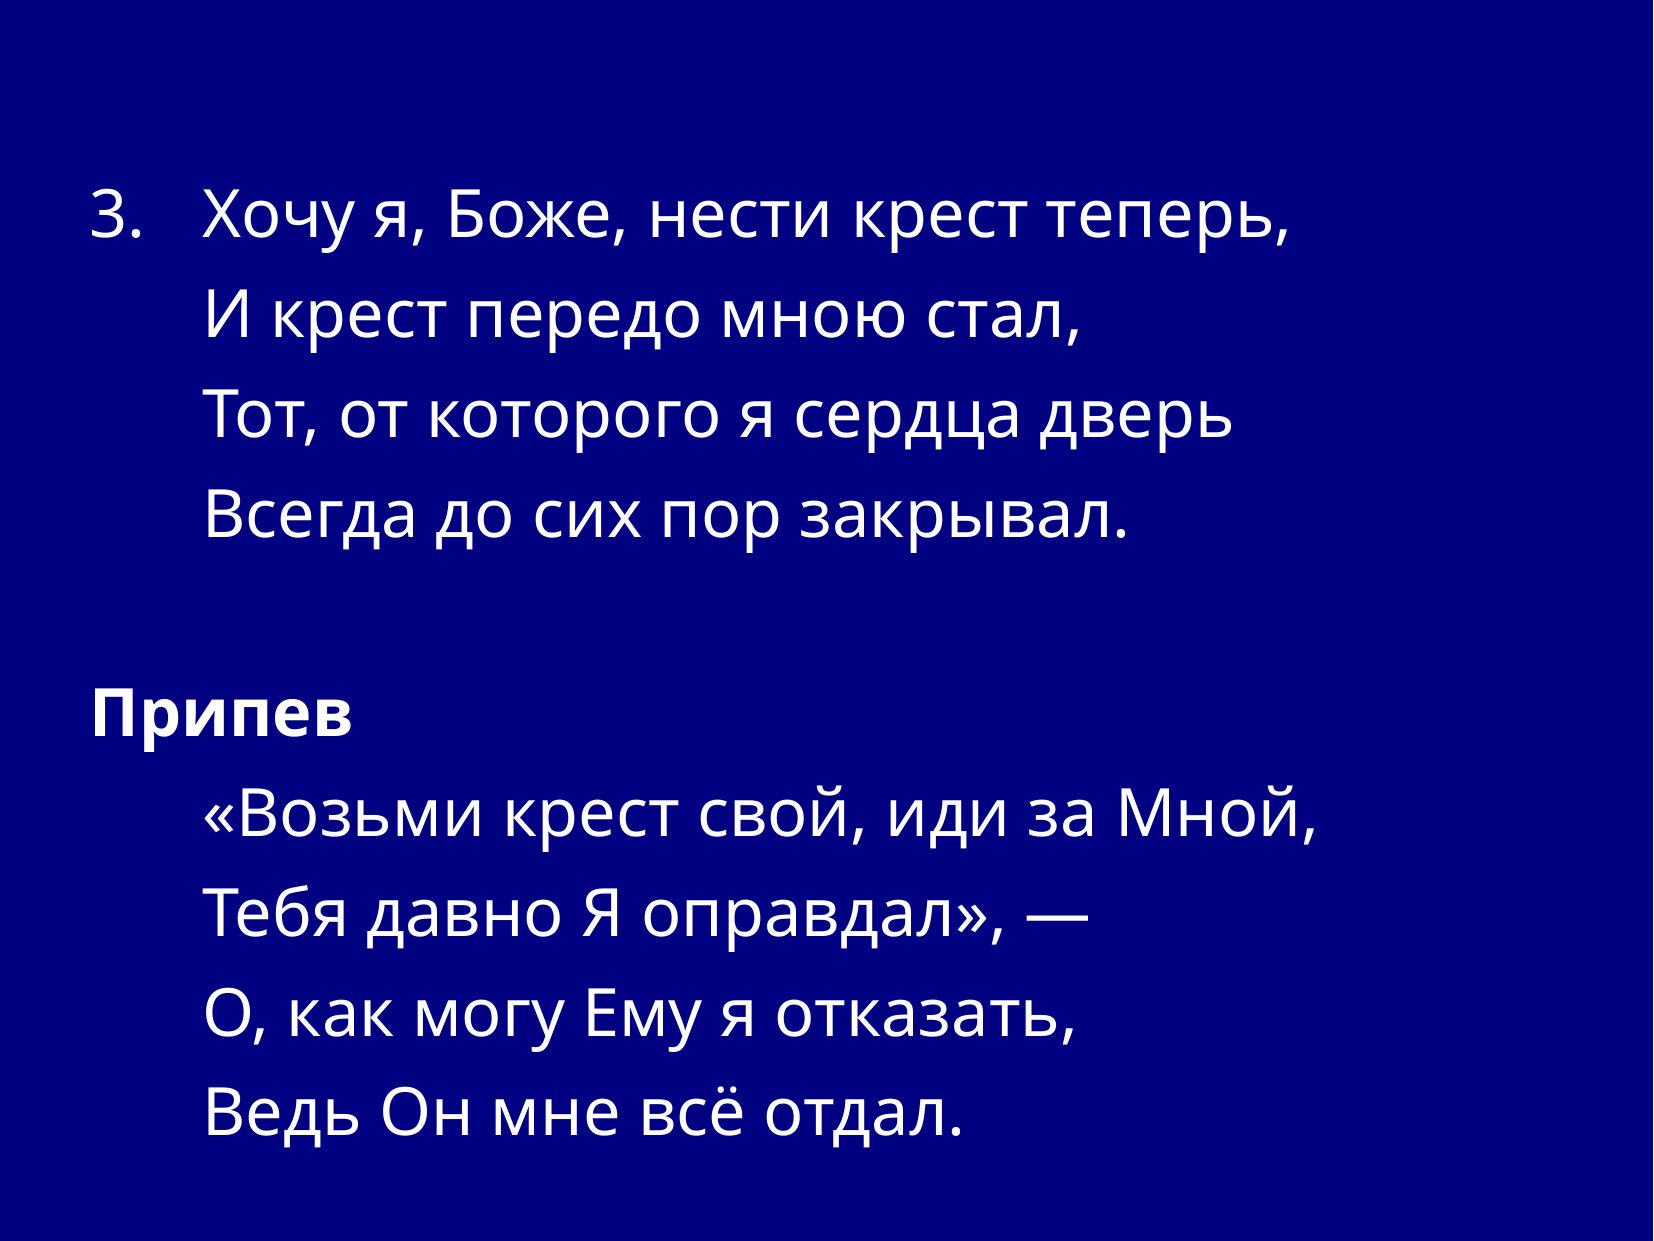

3.	Хочу я, Боже, нести крест теперь,
	И крест передо мною стал,
	Тот, от которого я сердца дверь
	Всегда до сих пор закрывал.
Припев
	«Возьми крест свой, иди за Мной,
	Тебя давно Я оправдал», ―
	О, как могу Ему я отказать,
	Ведь Он мне всё отдал.